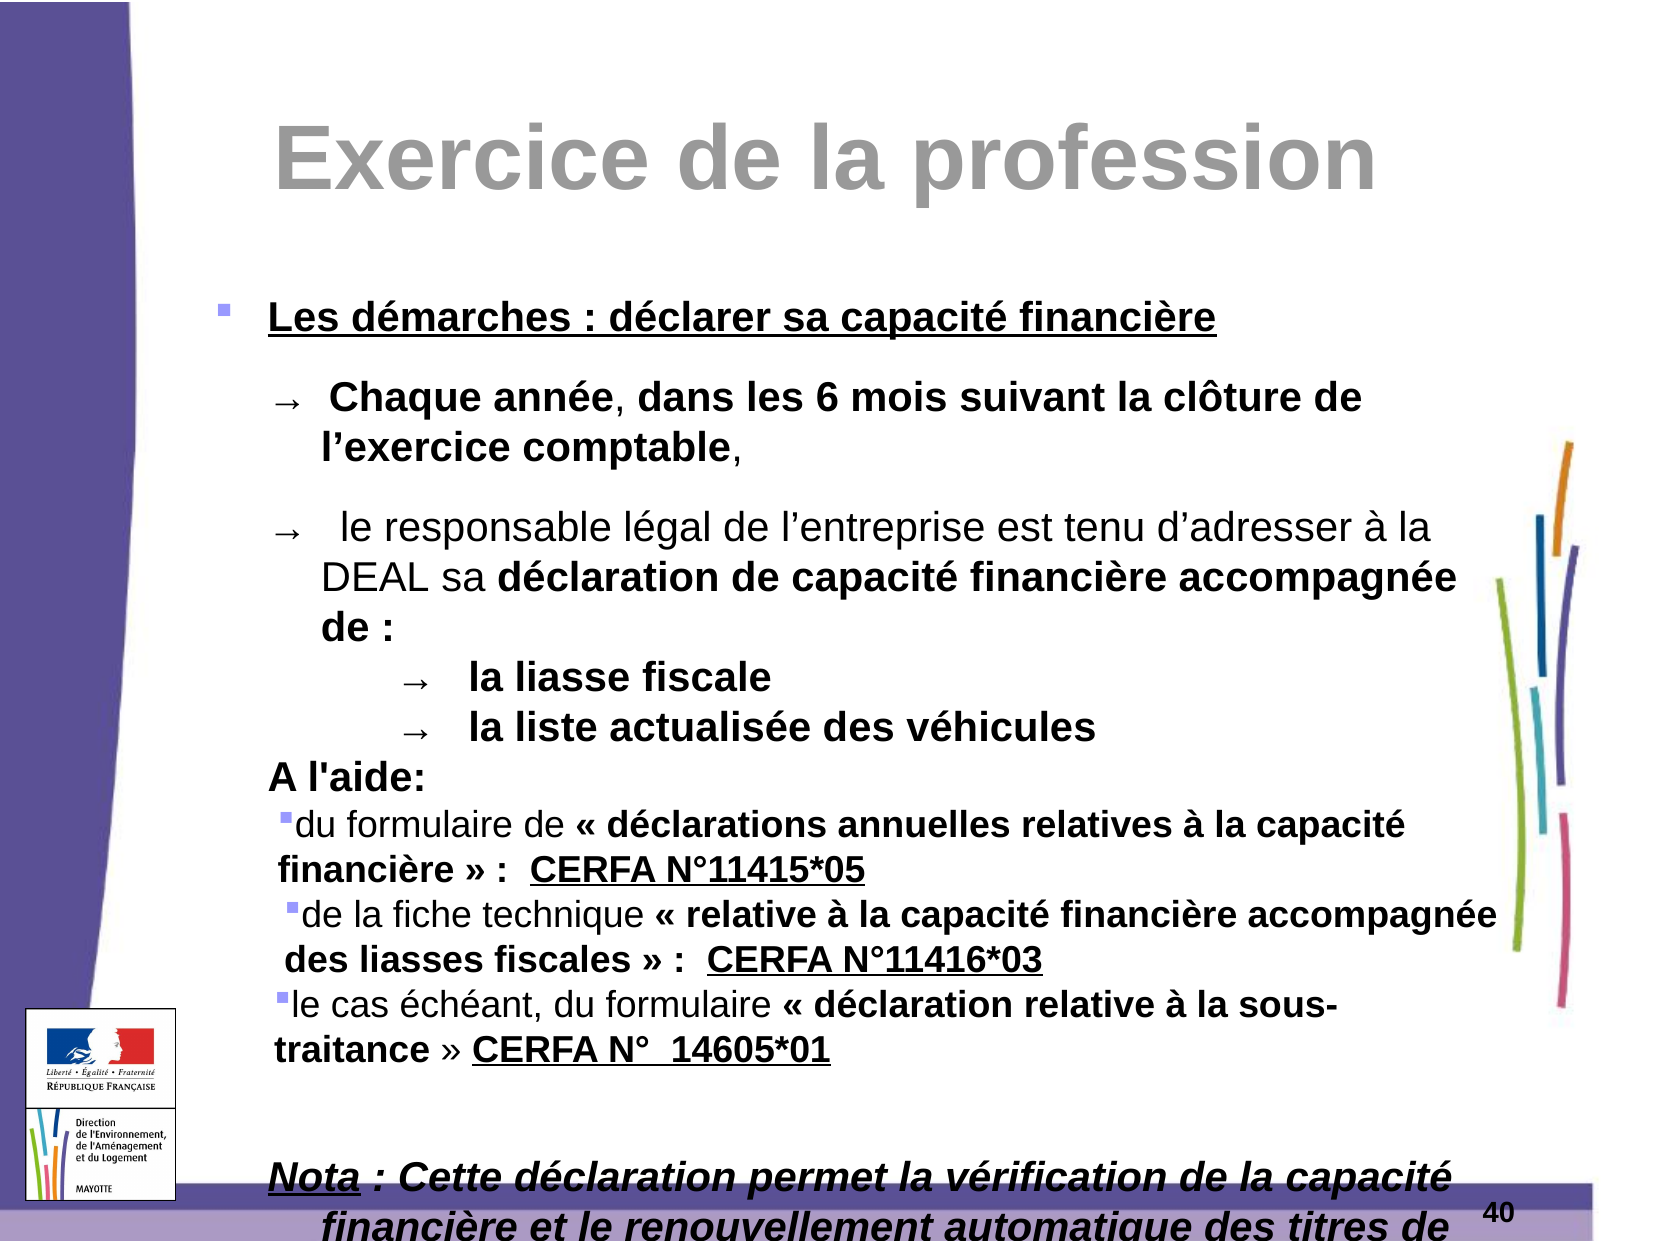

# Exercice de la profession
Les démarches : déclarer sa capacité financière
→ Chaque année, dans les 6 mois suivant la clôture de l’exercice comptable,
→ le responsable légal de l’entreprise est tenu d’adresser à la DEAL sa déclaration de capacité financière accompagnée de :
 	→ la liasse fiscale
 	→ la liste actualisée des véhicules
A l'aide:
du formulaire de « déclarations annuelles relatives à la capacité financière » : CERFA N°11415*05
de la fiche technique « relative à la capacité financière accompagnée des liasses fiscales » : CERFA N°11416*03
le cas échéant, du formulaire « déclaration relative à la sous-traitance » CERFA N°  14605*01
Nota : Cette déclaration permet la vérification de la capacité financière et le renouvellement automatique des titres de transport.